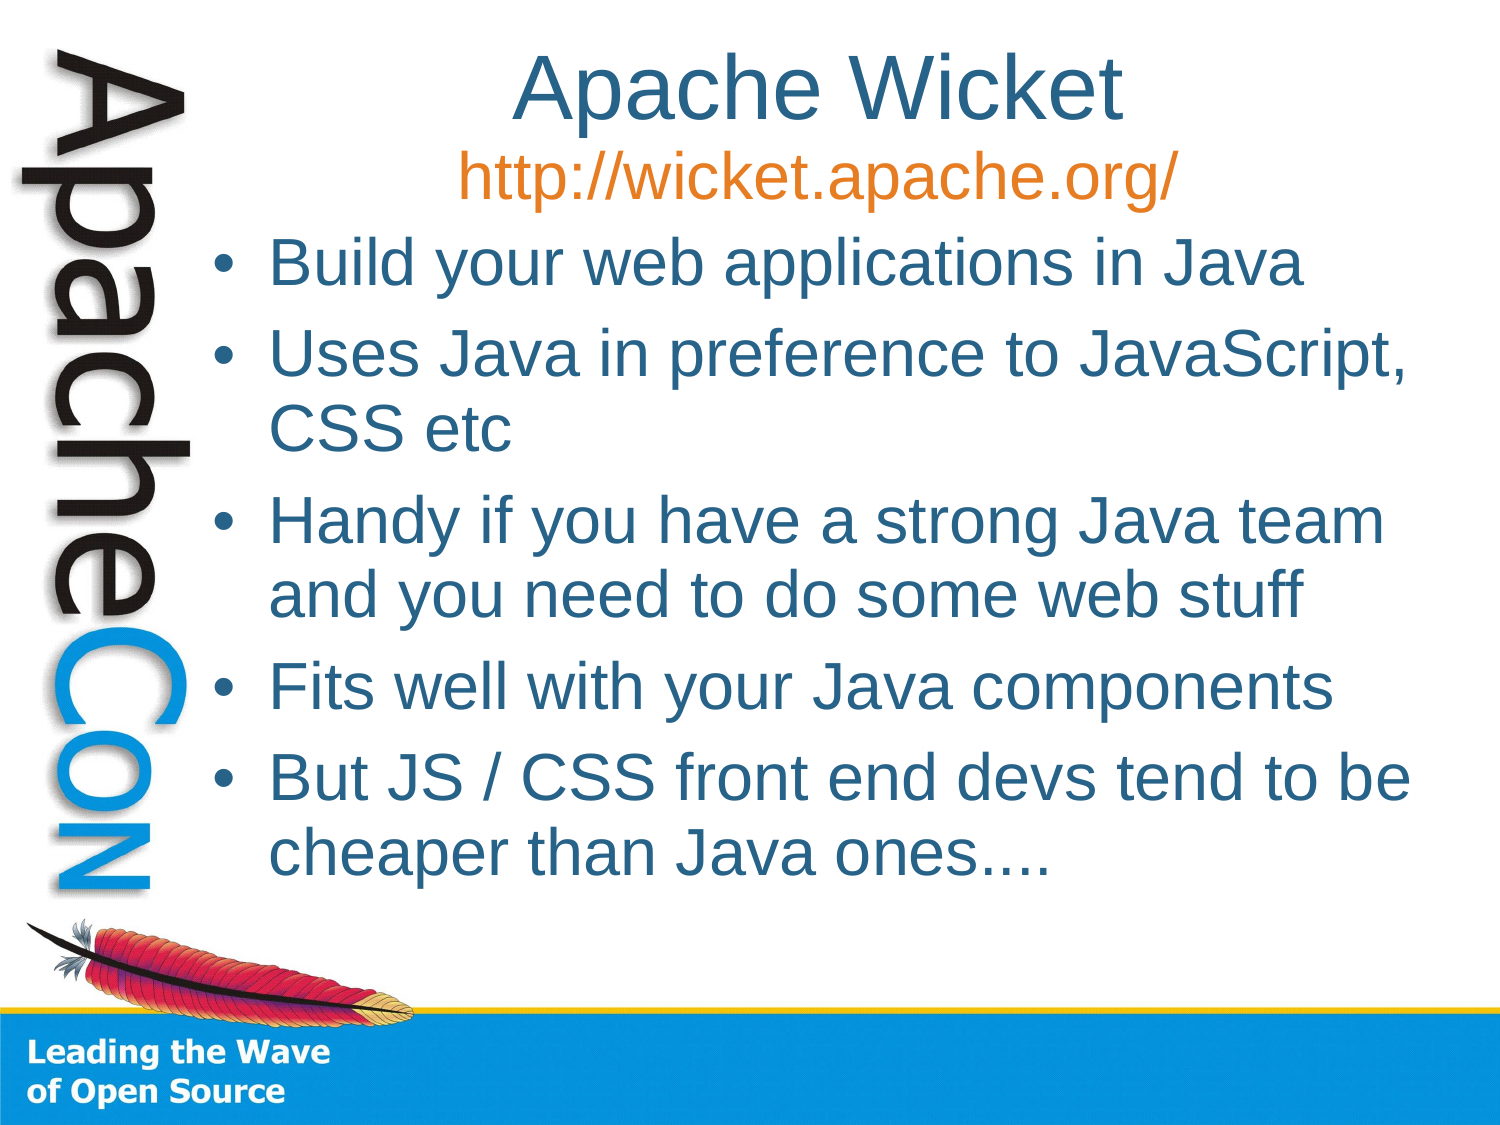

# Apache Wicket http://wicket.apache.org/
Build your web applications in Java
Uses Java in preference to JavaScript, CSS etc
Handy if you have a strong Java team and you need to do some web stuff
Fits well with your Java components
But JS / CSS front end devs tend to be cheaper than Java ones....